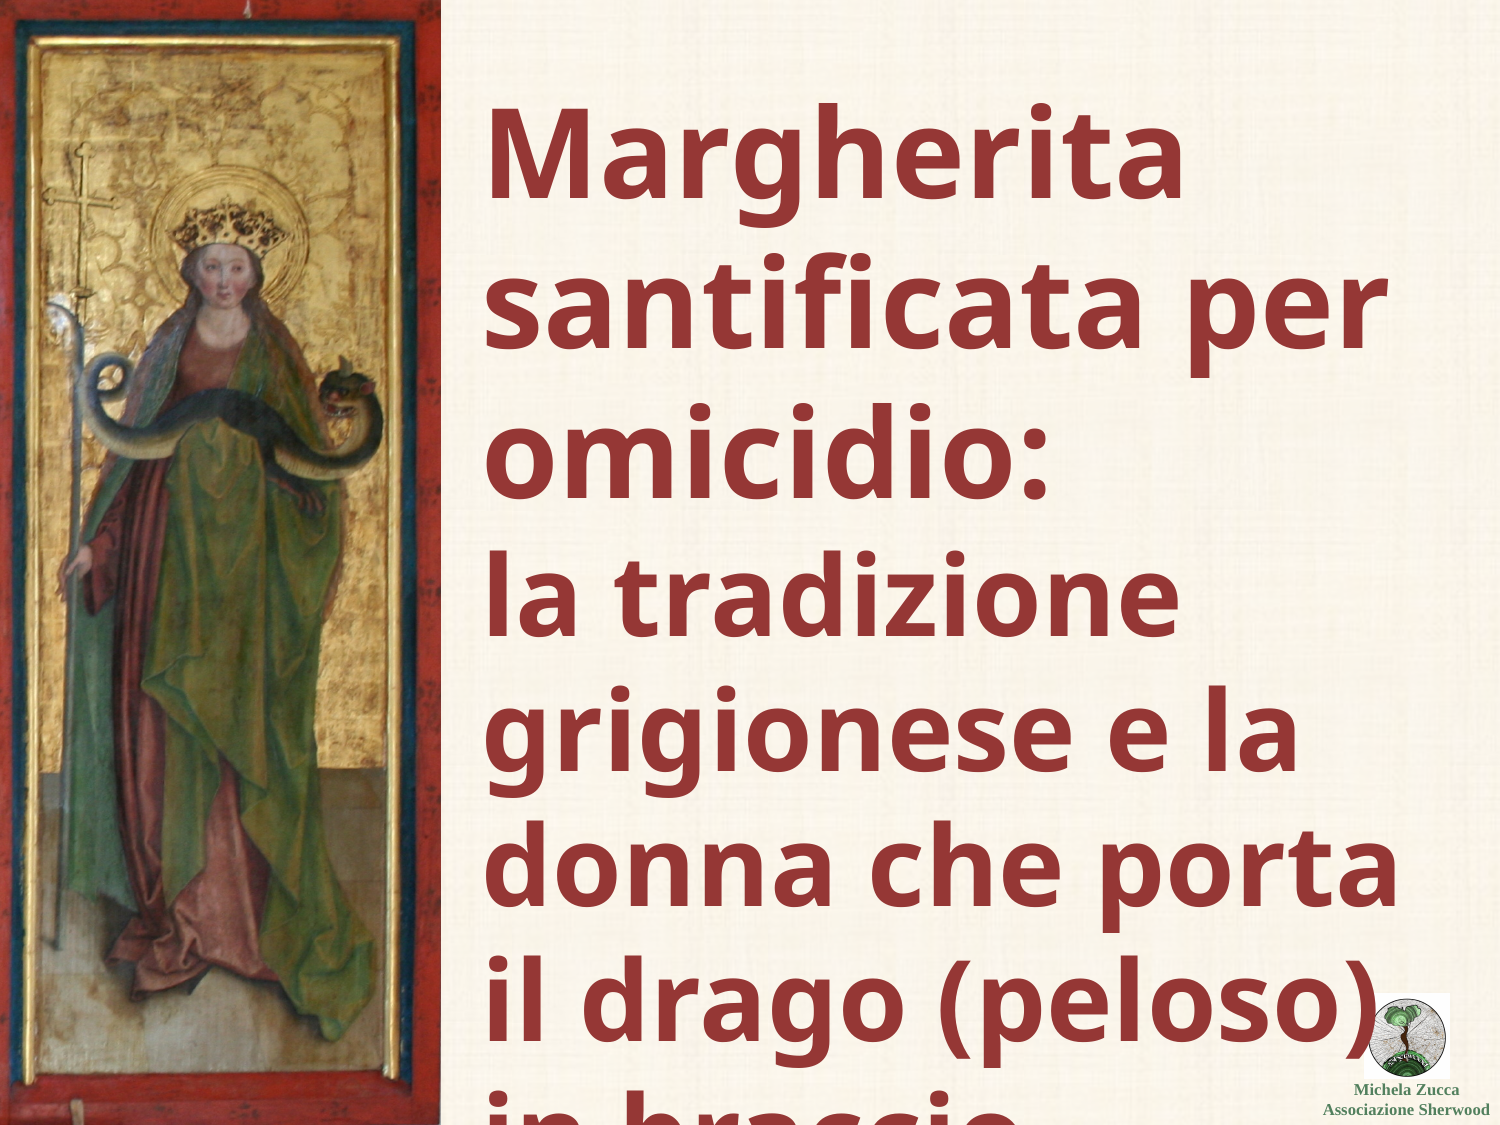

Margherita santificata per omicidio:
la tradizione grigionese e la donna che porta il drago (peloso) in braccio
Michela Zucca
Associazione Sherwood